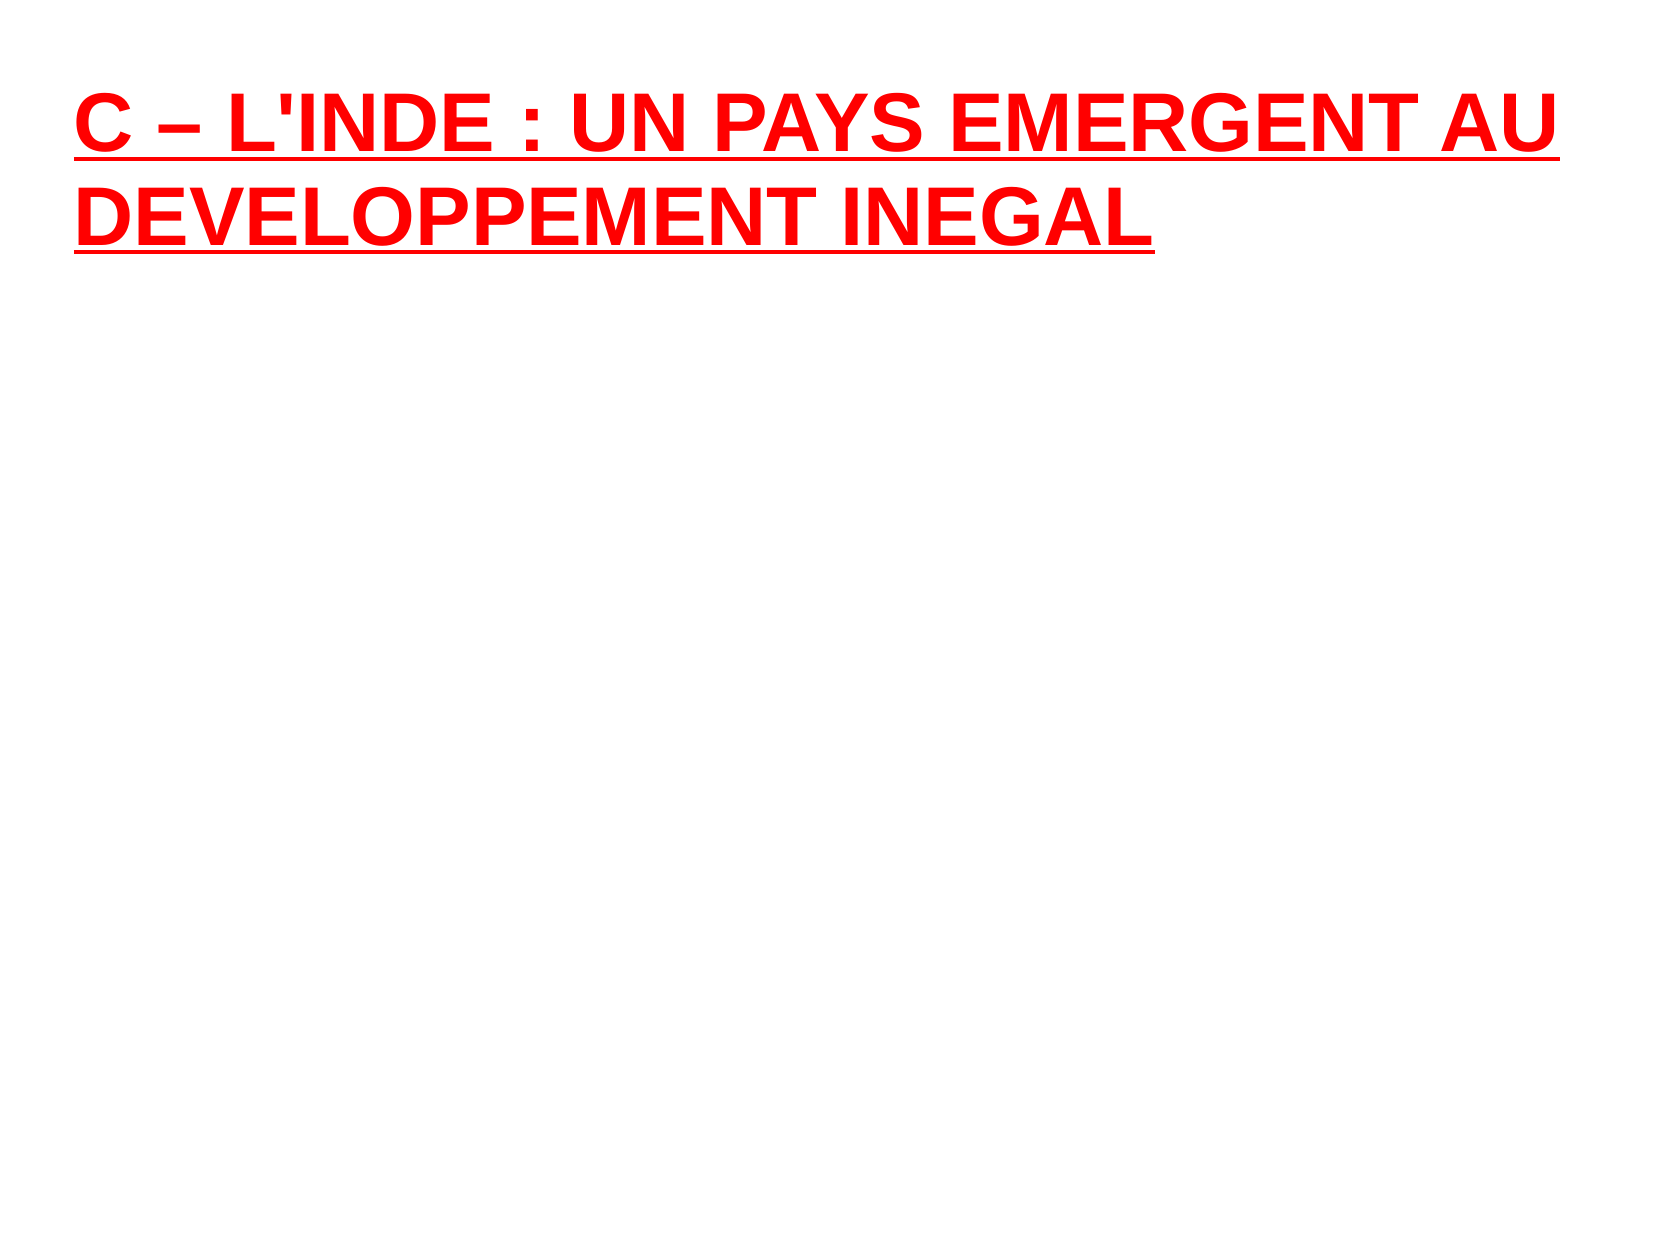

#
C – L'INDE : UN PAYS EMERGENT AU DEVELOPPEMENT INEGAL